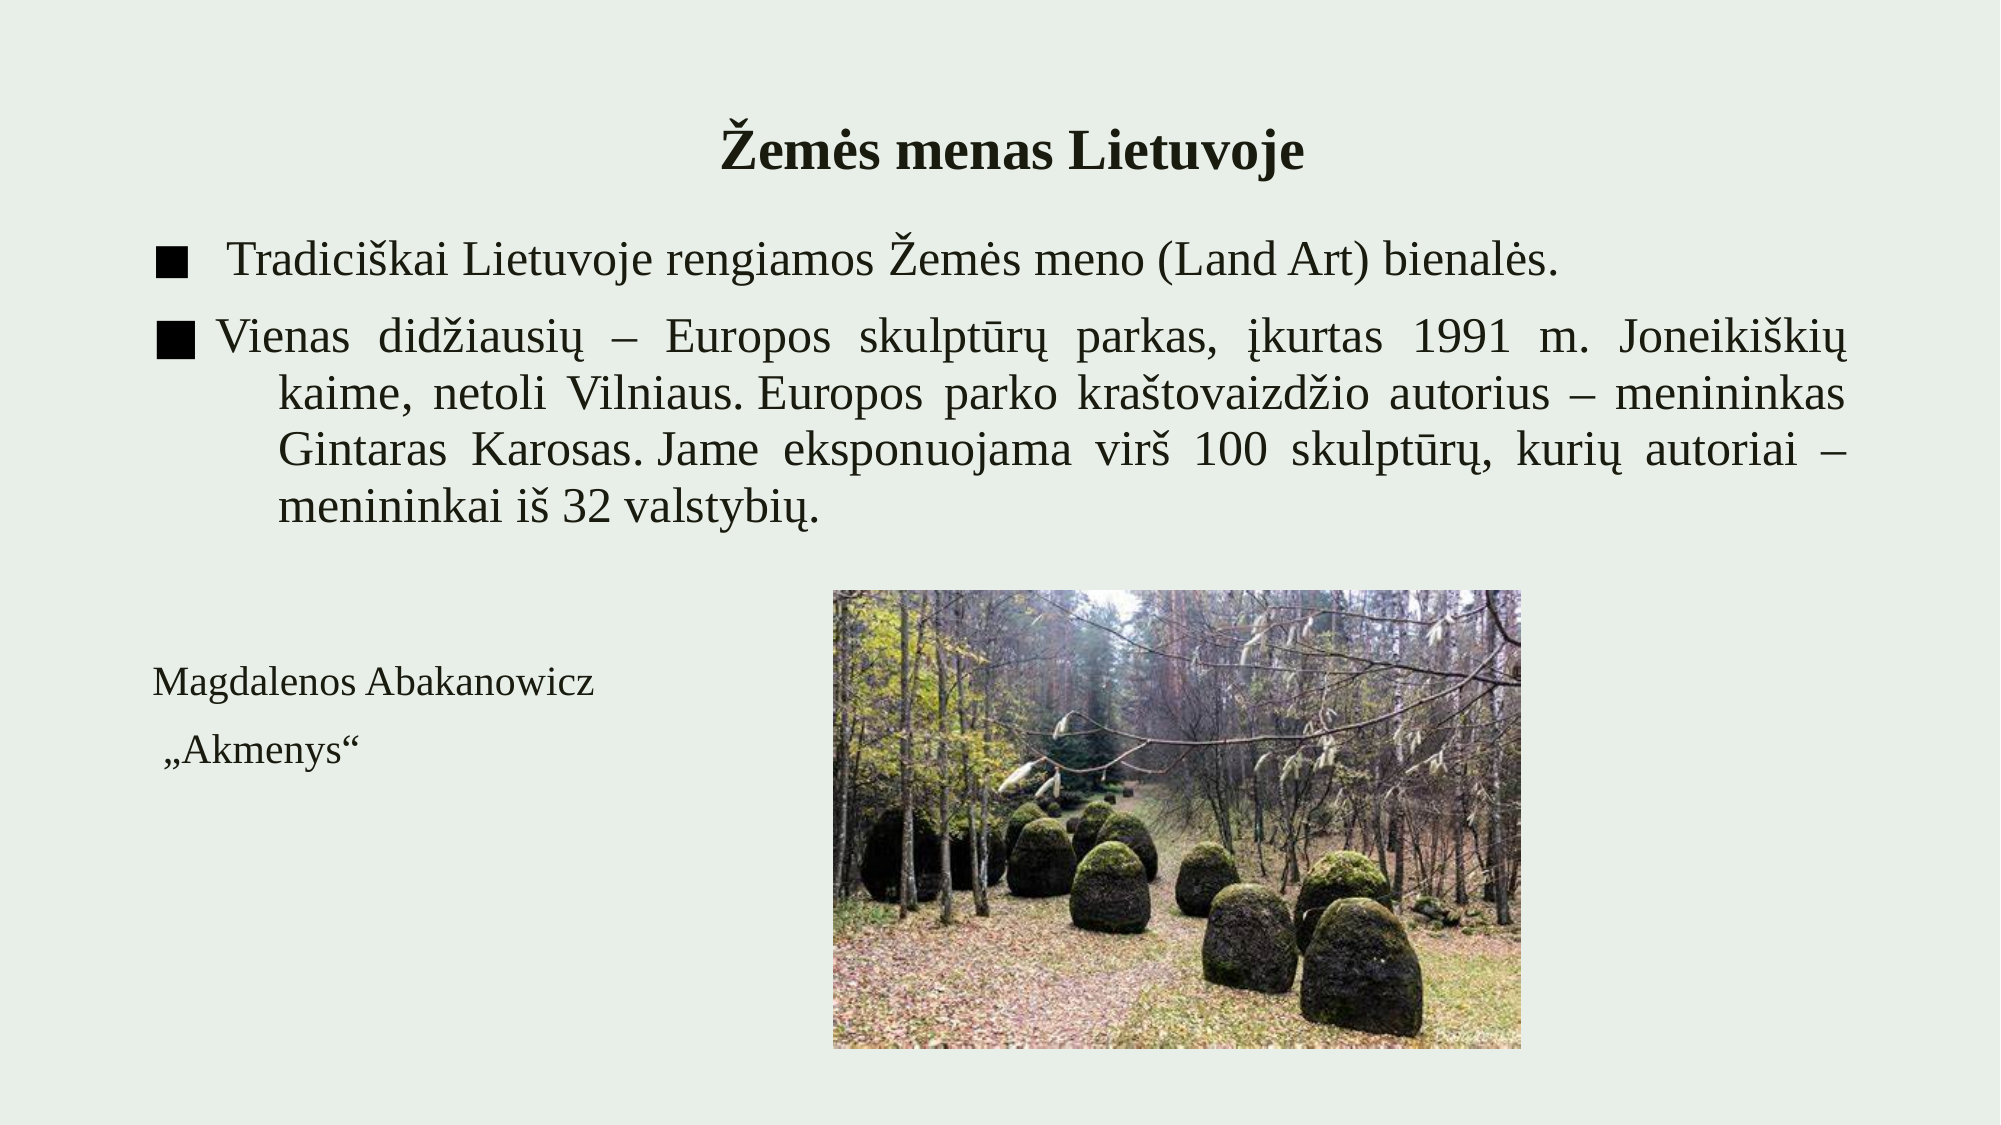

# Žemės menas Lietuvoje
 Tradiciškai Lietuvoje rengiamos Žemės meno (Land Art) bienalės.
Vienas didžiausių – Europos skulptūrų parkas, įkurtas 1991 m. Joneikiškių kaime, netoli Vilniaus. Europos parko kraštovaizdžio autorius – menininkas Gintaras Karosas. Jame eksponuojama virš 100 skulptūrų, kurių autoriai – menininkai iš 32 valstybių.
Magdalenos Abakanowicz
 „Akmenys“